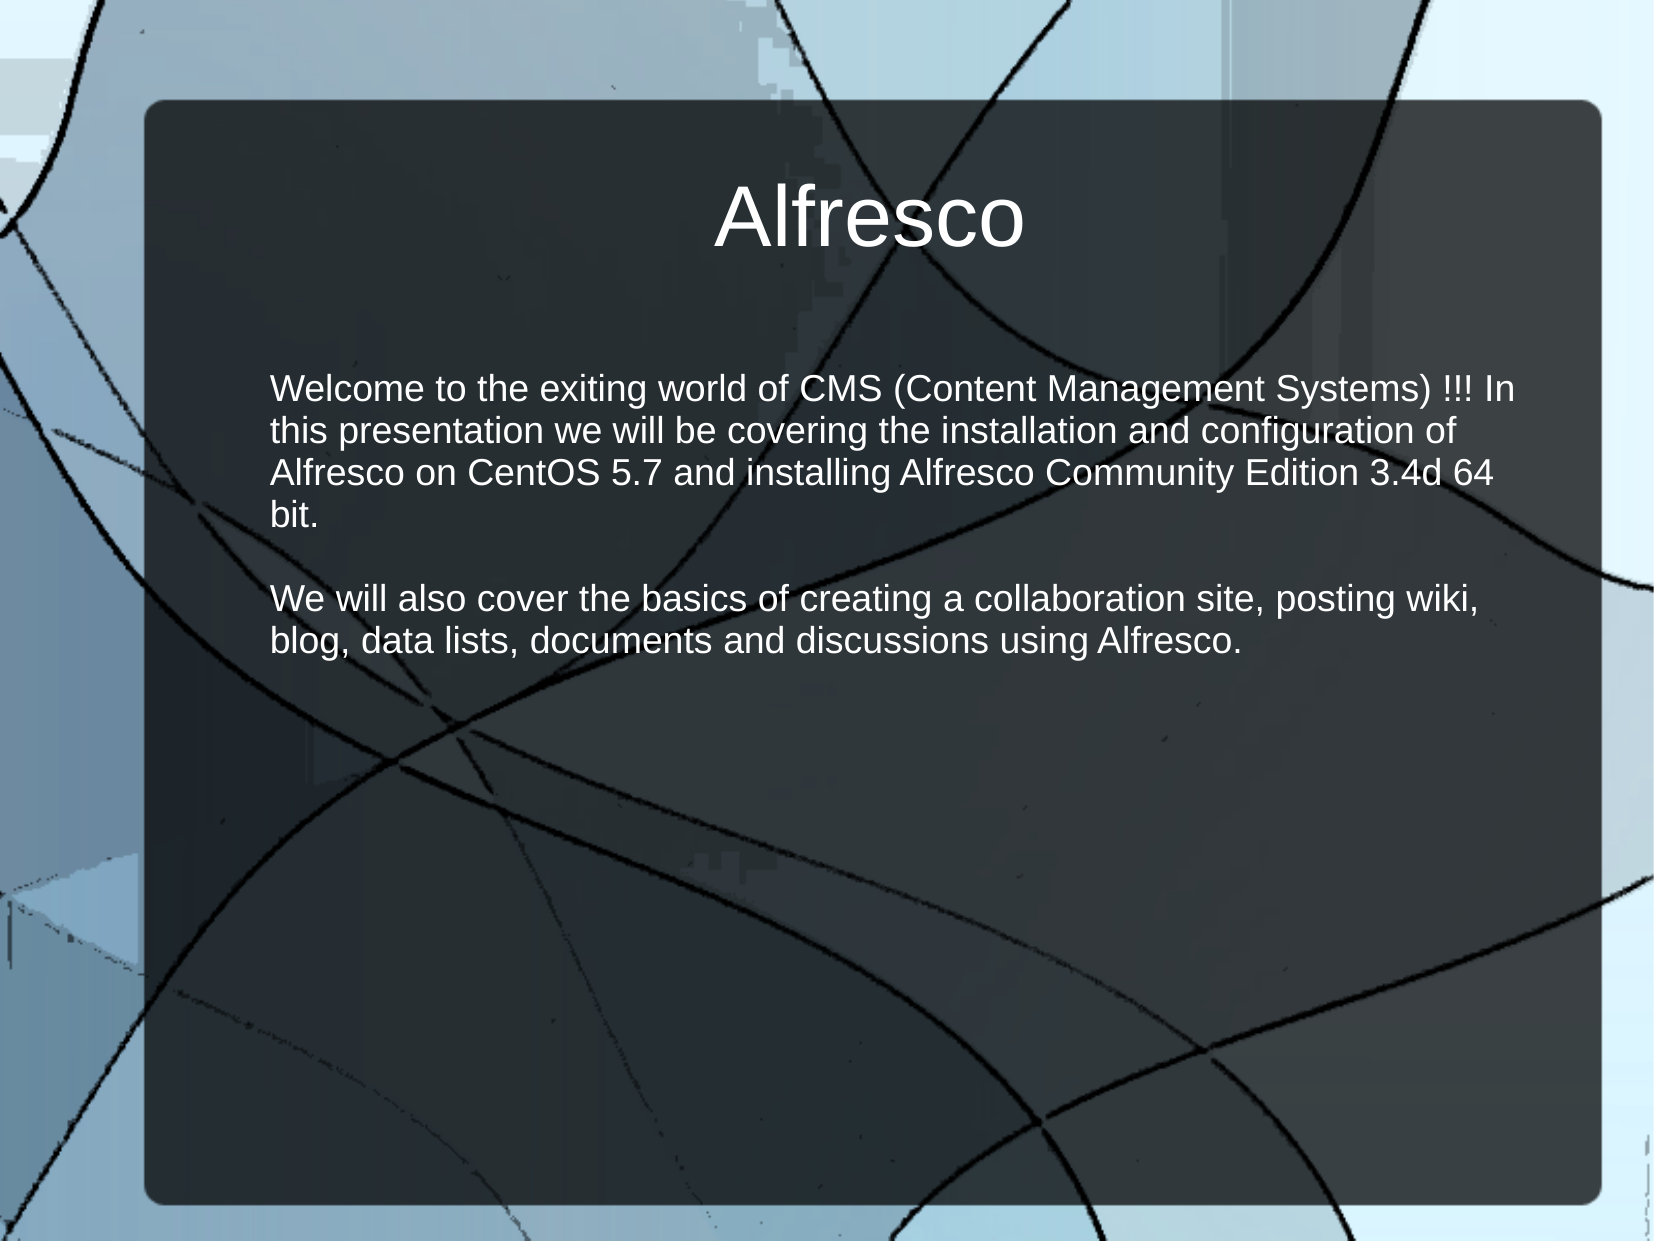

# Alfresco
Welcome to the exiting world of CMS (Content Management Systems) !!! In this presentation we will be covering the installation and configuration of Alfresco on CentOS 5.7 and installing Alfresco Community Edition 3.4d 64 bit.
We will also cover the basics of creating a collaboration site, posting wiki, blog, data lists, documents and discussions using Alfresco.